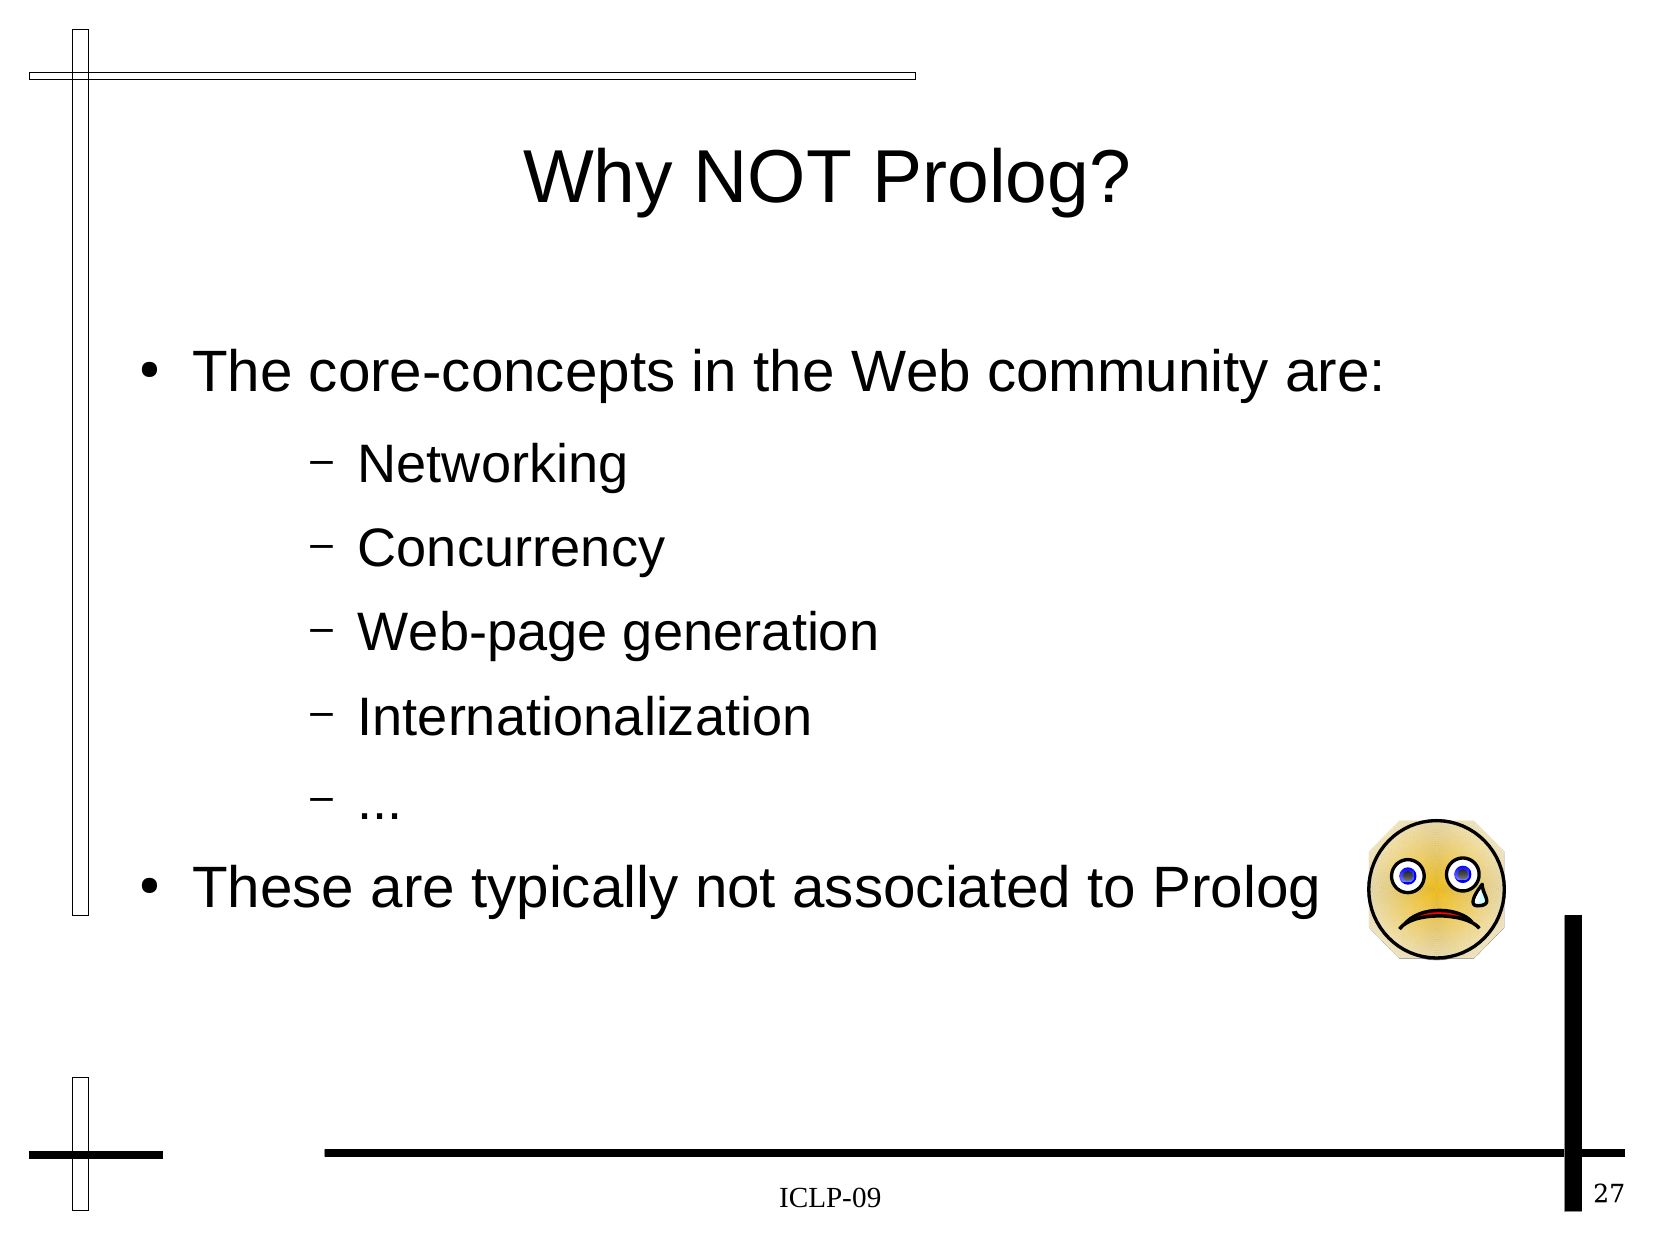

# Why NOT Prolog?
The core-concepts in the Web community are:
Networking
Concurrency
Web-page generation
Internationalization
...
These are typically not associated to Prolog